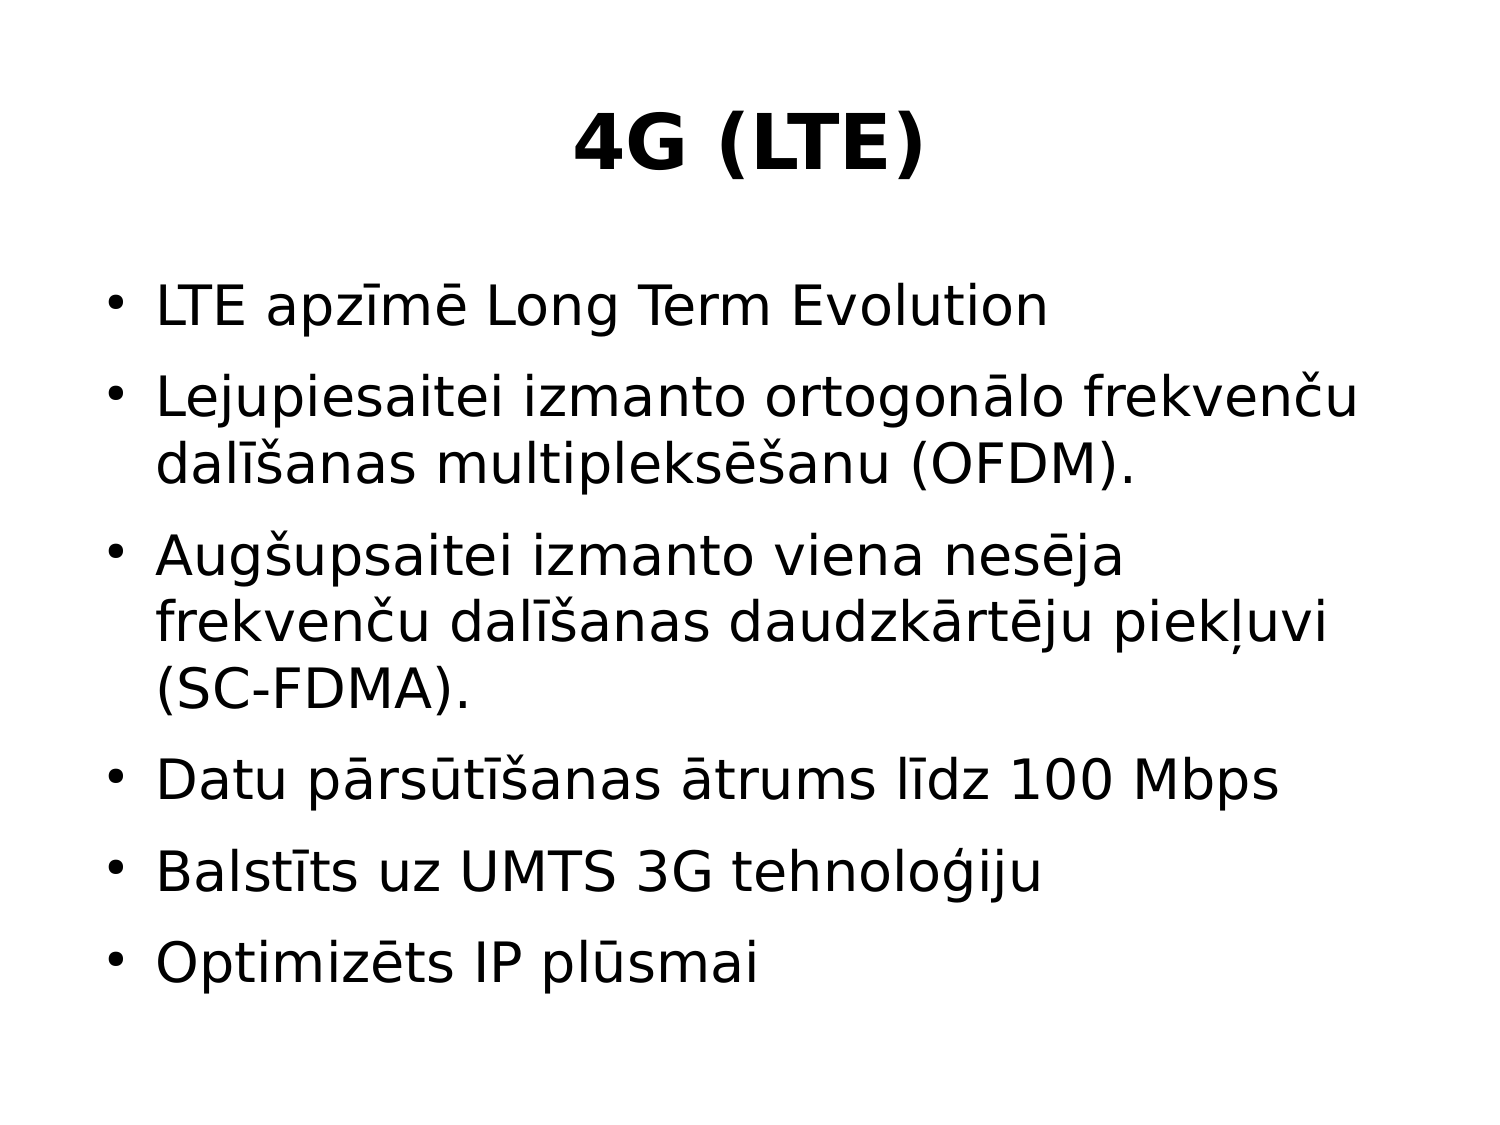

# 4G (LTE)
LTE apzīmē Long Term Evolution
Lejupiesaitei izmanto ortogonālo frekvenču dalīšanas multipleksēšanu (OFDM).
Augšupsaitei izmanto viena nesēja frekvenču dalīšanas daudzkārtēju piekļuvi (SC-FDMA).
Datu pārsūtīšanas ātrums līdz 100 Mbps
Balstīts uz UMTS 3G tehnoloģiju
Optimizēts IP plūsmai